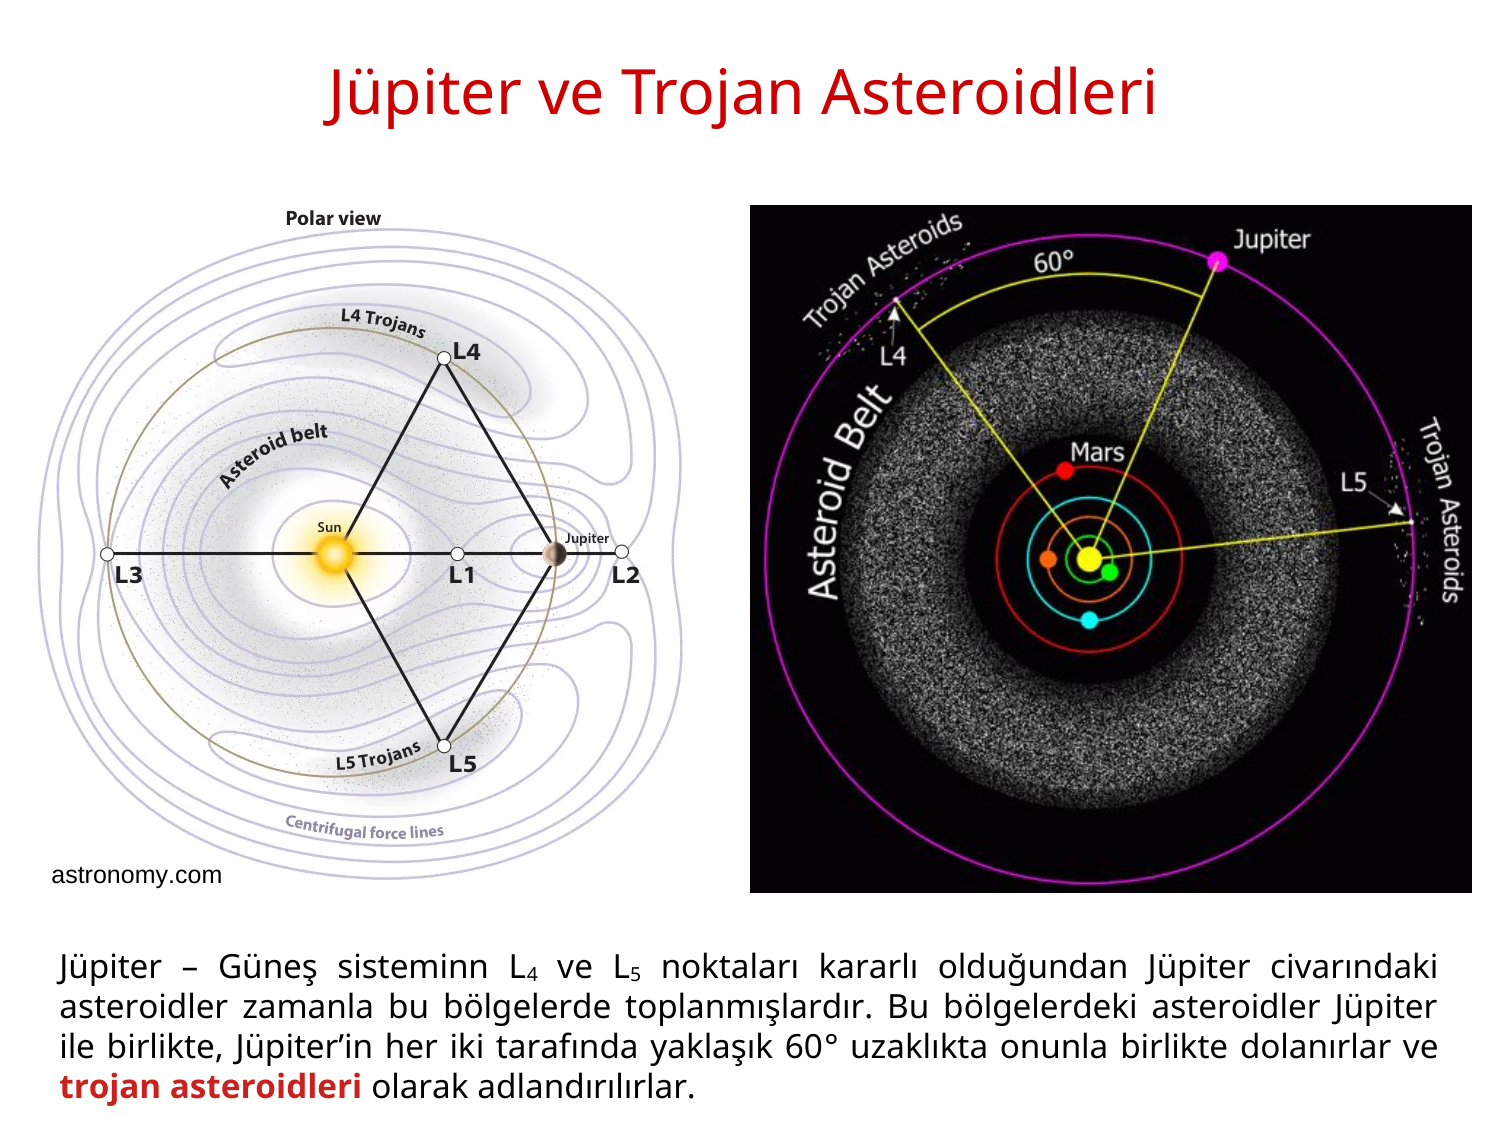

# Jüpiter ve Trojan Asteroidleri
astronomy.com
Jüpiter – Güneş sisteminn L4 ve L5 noktaları kararlı olduğundan Jüpiter civarındaki asteroidler zamanla bu bölgelerde toplanmışlardır. Bu bölgelerdeki asteroidler Jüpiter ile birlikte, Jüpiter’in her iki tarafında yaklaşık 60° uzaklıkta onunla birlikte dolanırlar ve trojan asteroidleri olarak adlandırılırlar.